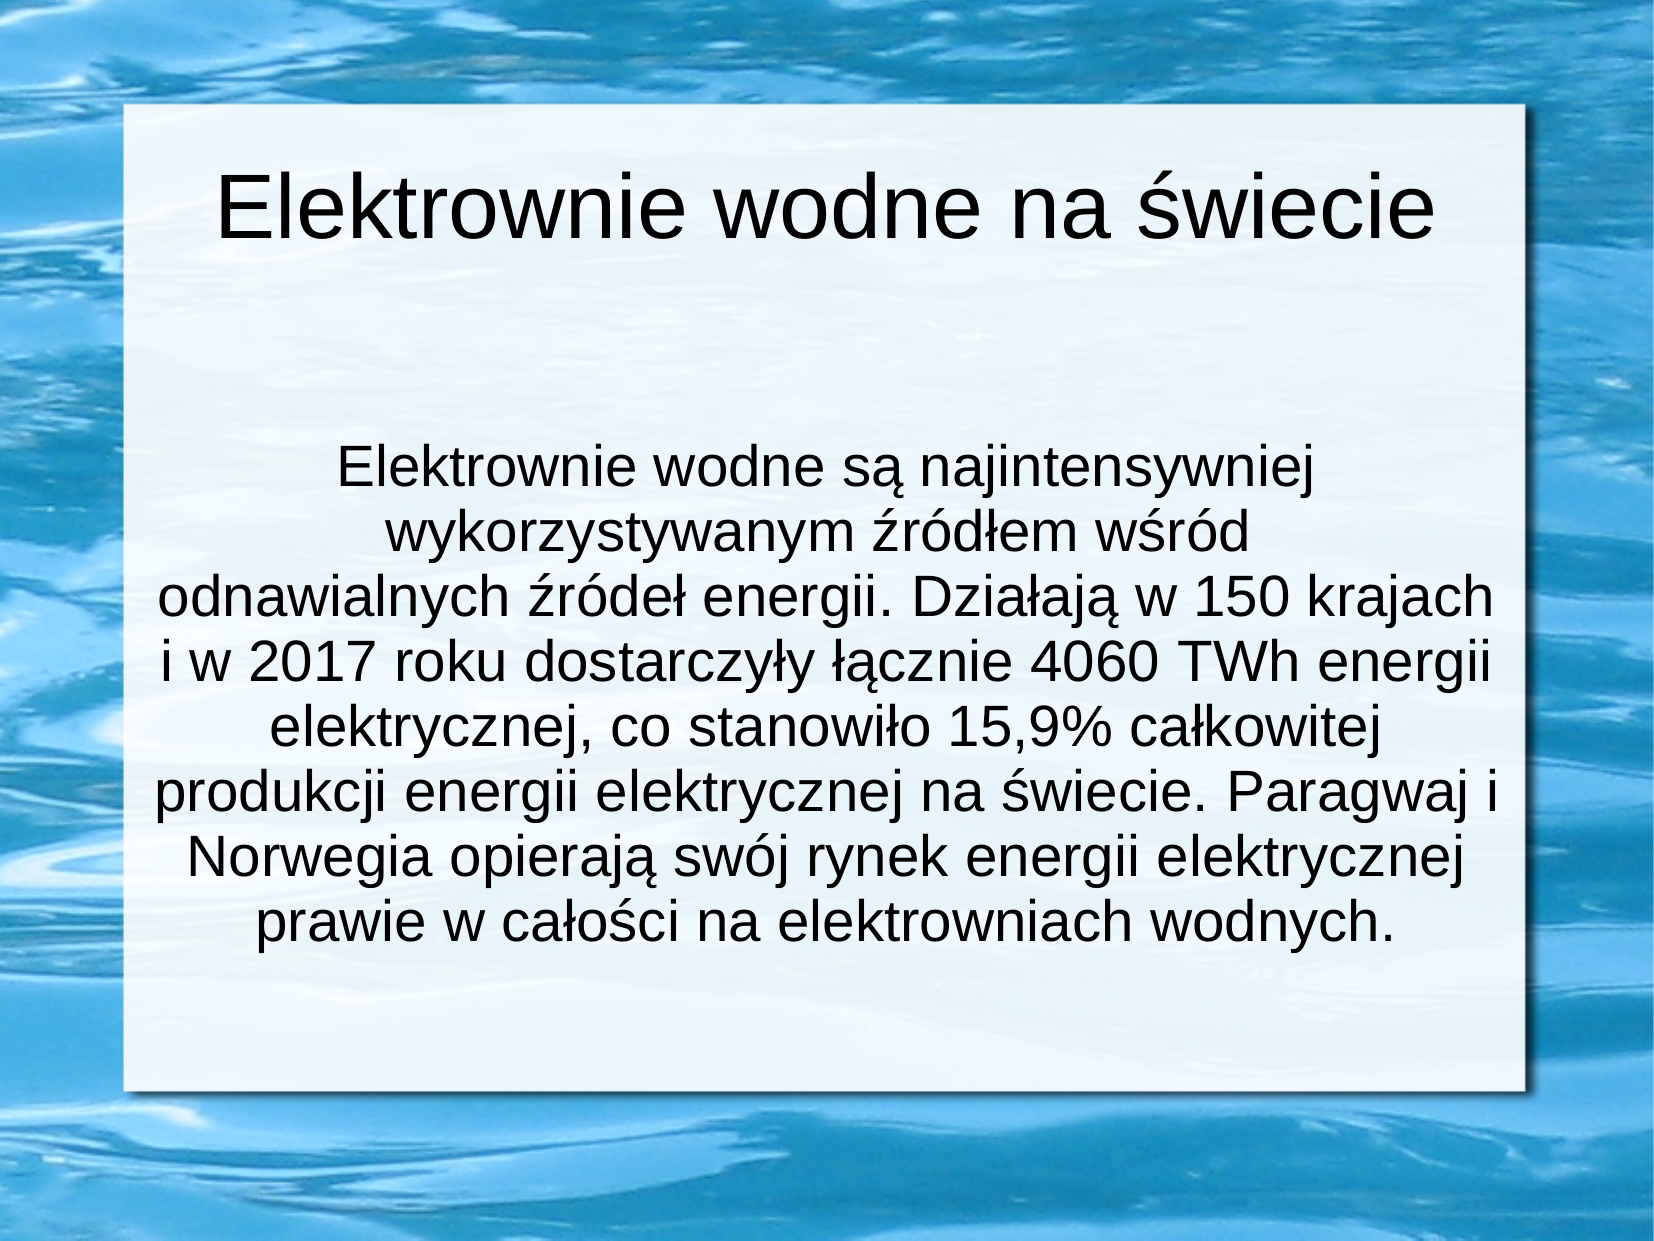

# Elektrownie wodne na świecie
Elektrownie wodne są najintensywniej wykorzystywanym źródłem wśród odnawialnych źródeł energii. Działają w 150 krajach i w 2017 roku dostarczyły łącznie 4060 TWh energii elektrycznej, co stanowiło 15,9% całkowitej produkcji energii elektrycznej na świecie. Paragwaj i Norwegia opierają swój rynek energii elektrycznej prawie w całości na elektrowniach wodnych.